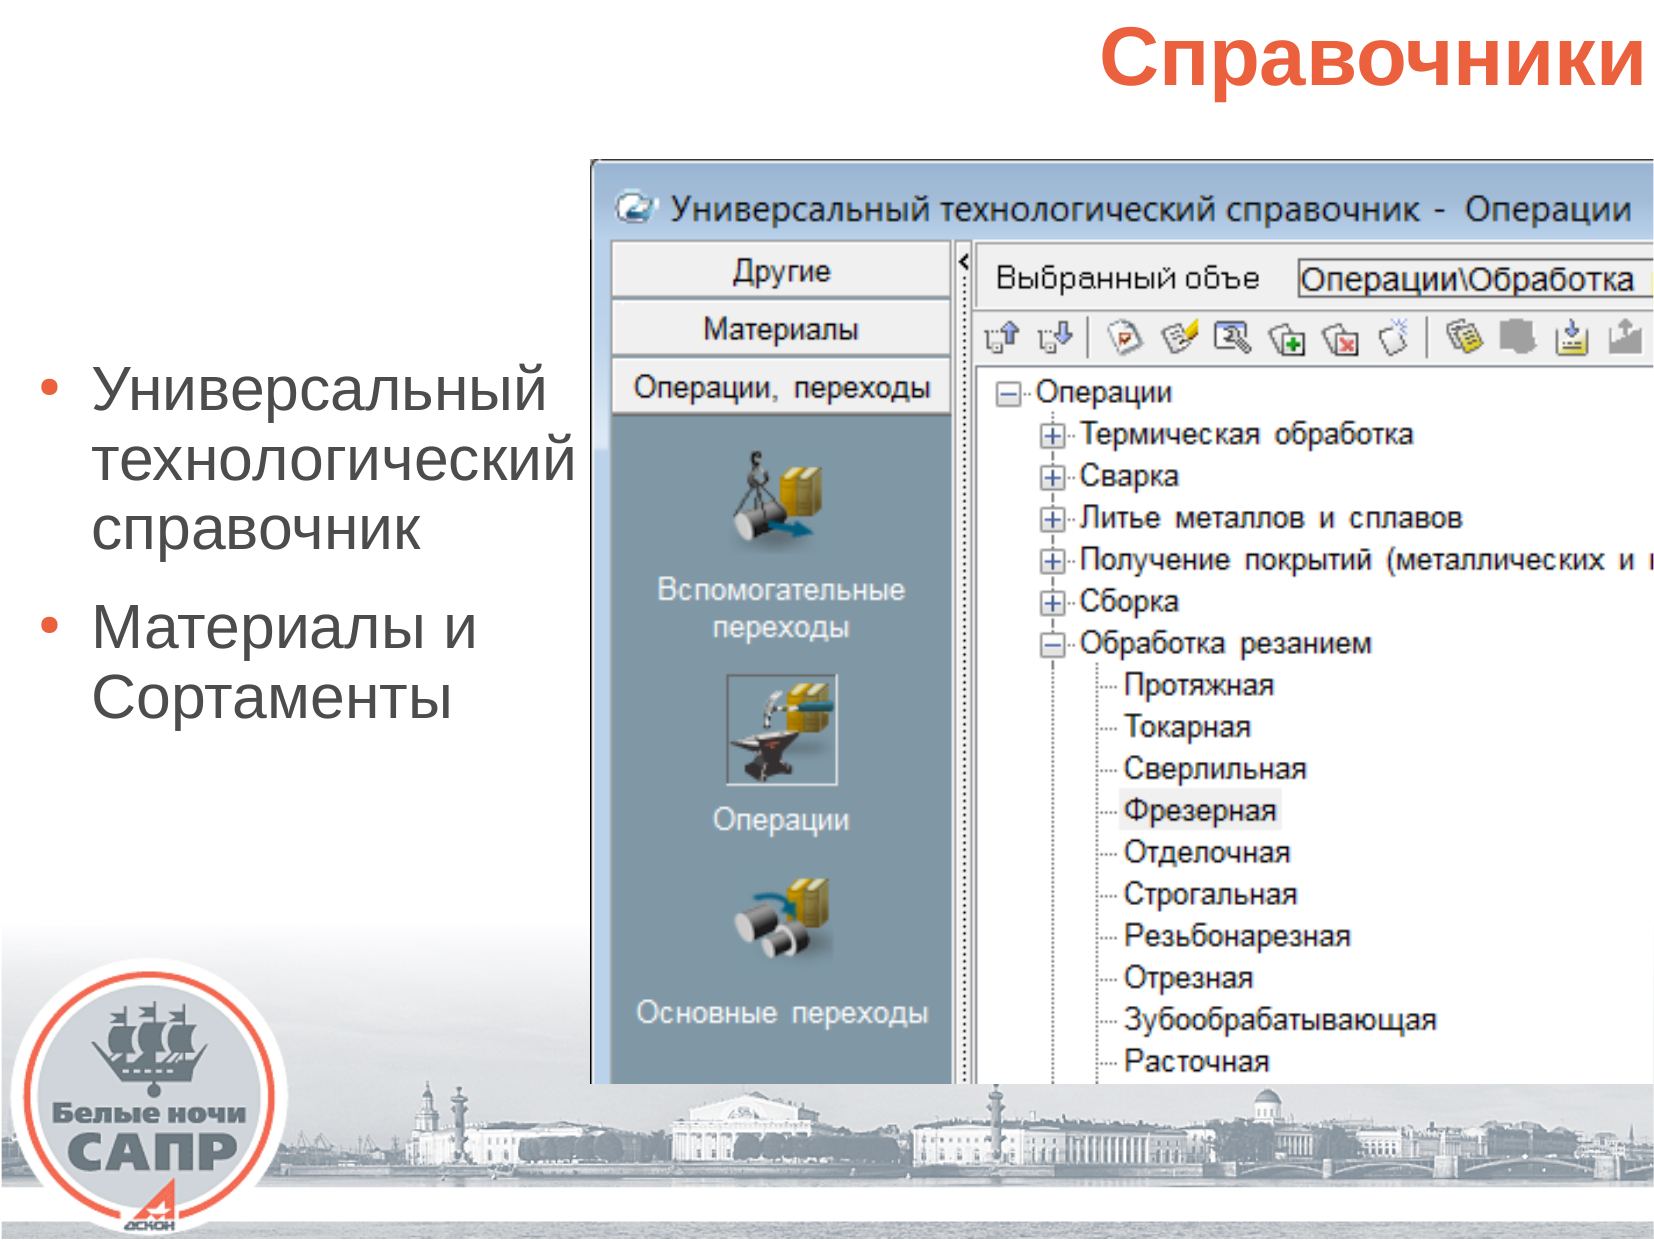

# Справочники
Универсальный
технологический
справочник
Материалы и Сортаменты